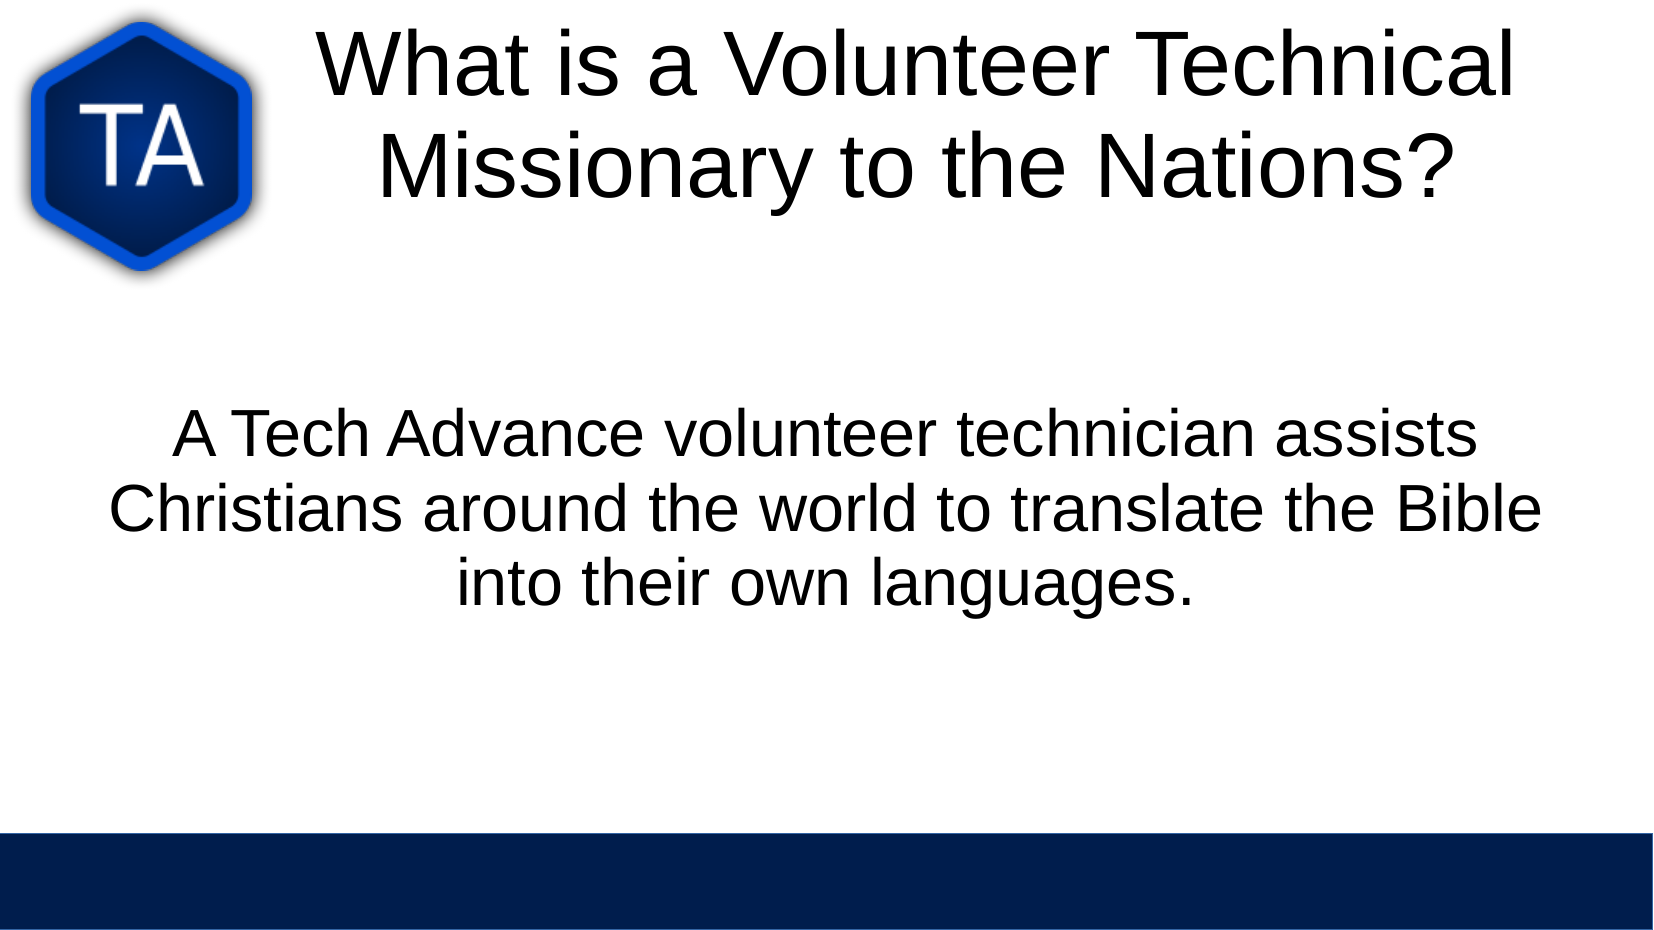

# What is a Volunteer Technical Missionary to the Nations?
A Tech Advance volunteer technician assists Christians around the world to translate the Bible into their own languages.